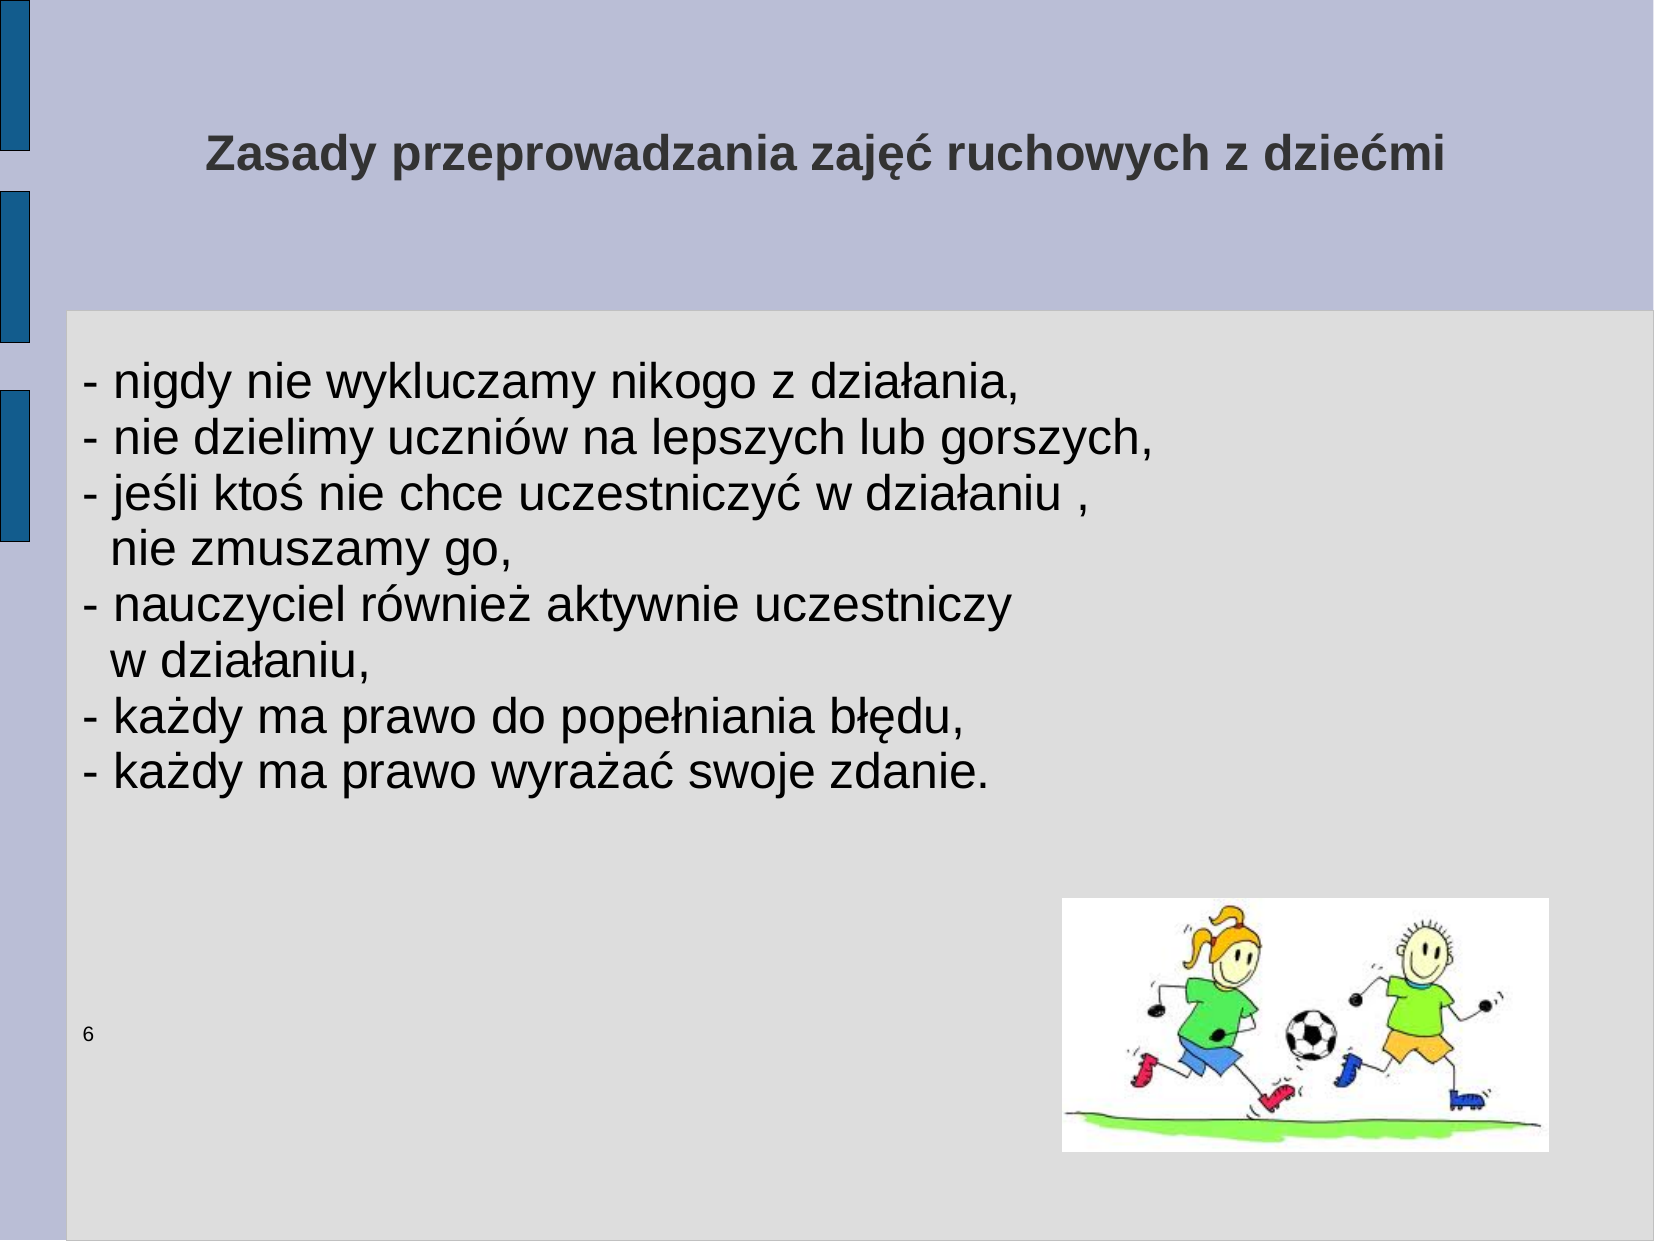

# Zasady przeprowadzania zajęć ruchowych z dziećmi
- nigdy nie wykluczamy nikogo z działania,
- nie dzielimy uczniów na lepszych lub gorszych,
- jeśli ktoś nie chce uczestniczyć w działaniu ,
 nie zmuszamy go,
- nauczyciel również aktywnie uczestniczy
 w działaniu,
- każdy ma prawo do popełniania błędu,
- każdy ma prawo wyrażać swoje zdanie.
6